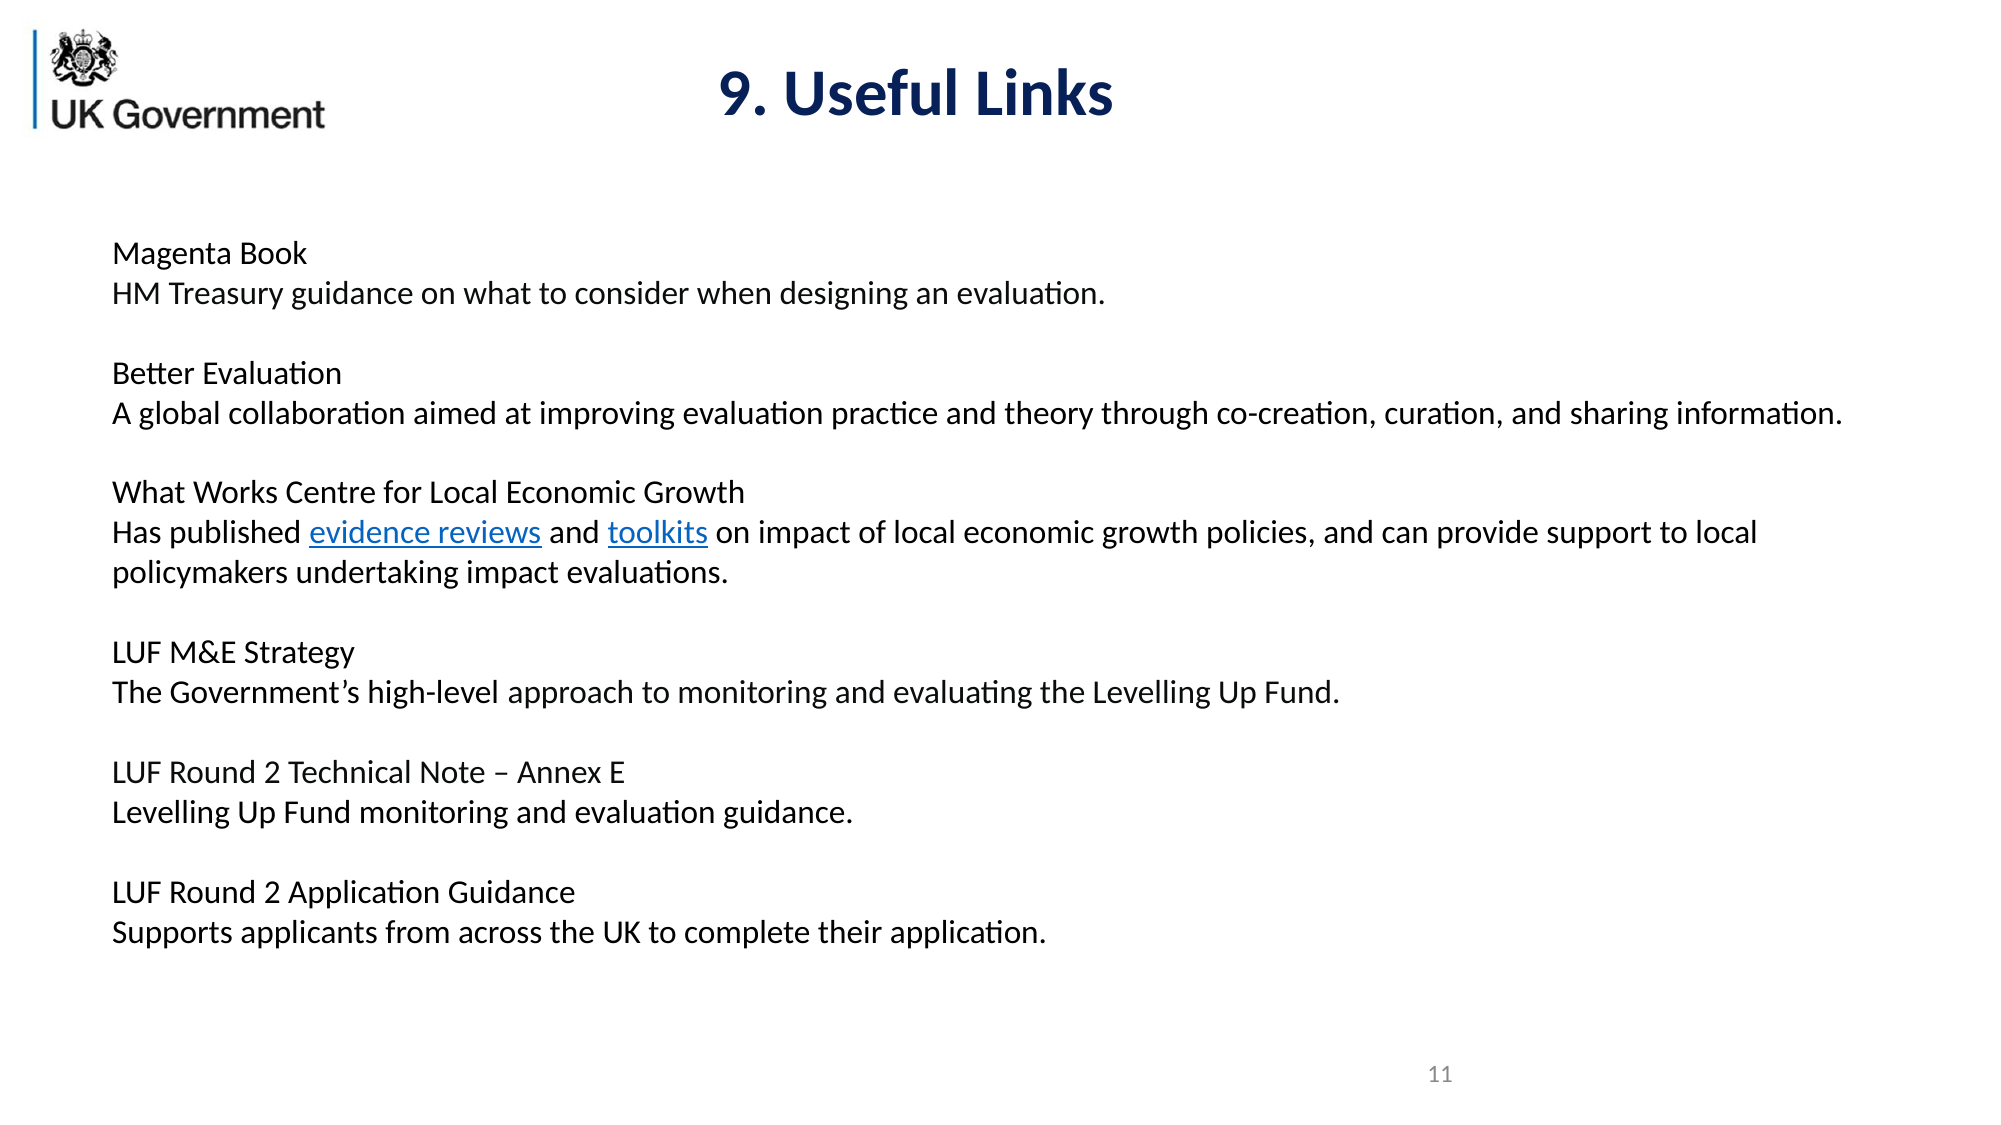

9. Useful Links
Magenta Book
HM Treasury guidance on what to consider when designing an evaluation.
Better Evaluation
A global collaboration aimed at improving evaluation practice and theory through co-creation, curation, and sharing information.
What Works Centre for Local Economic Growth
Has published evidence reviews and toolkits on impact of local economic growth policies, and can provide support to local policymakers undertaking impact evaluations.
LUF M&E Strategy
The Government’s high-level approach to monitoring and evaluating the Levelling Up Fund.
LUF Round 2 Technical Note – Annex E
Levelling Up Fund monitoring and evaluation guidance.
LUF Round 2 Application Guidance
Supports applicants from across the UK to complete their application.